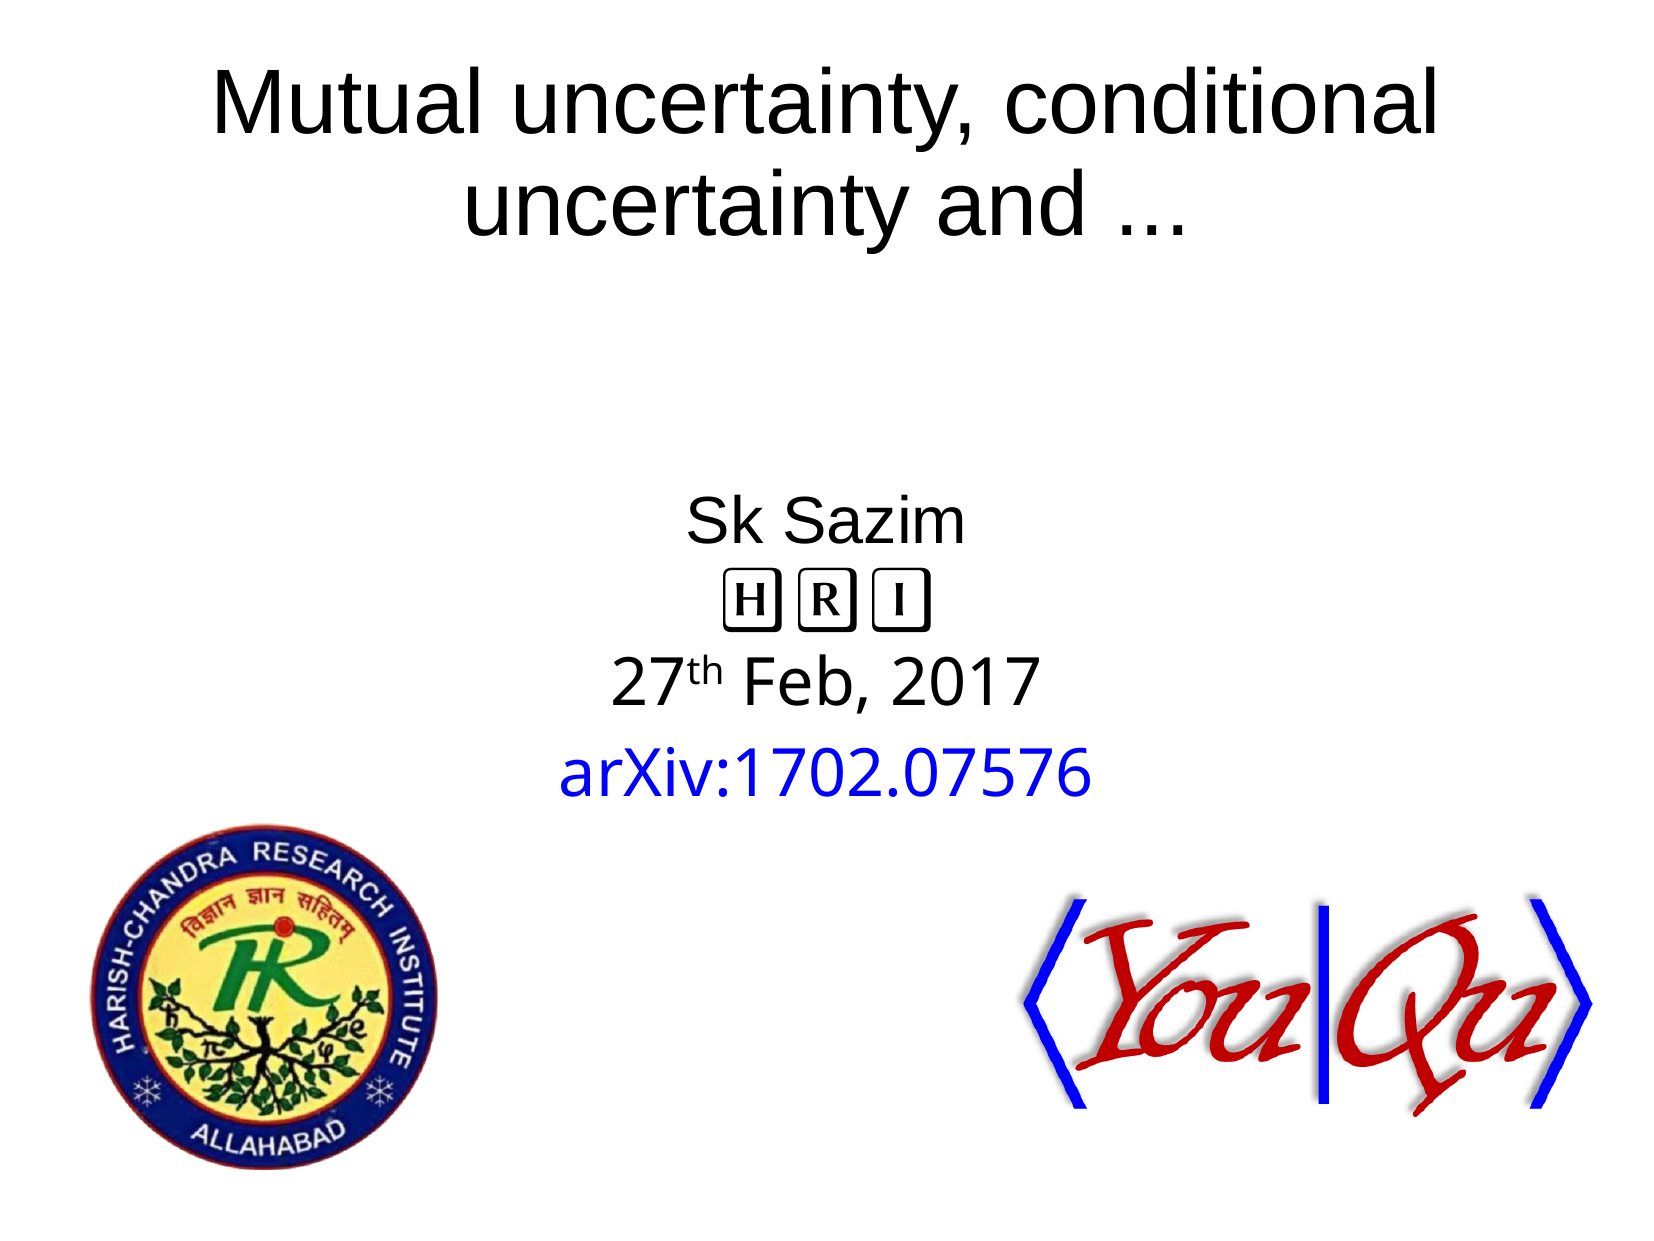

# Mutual uncertainty, conditional uncertainty and ...
Sk Sazim
HRI
27th Feb, 2017
arXiv:1702.07576